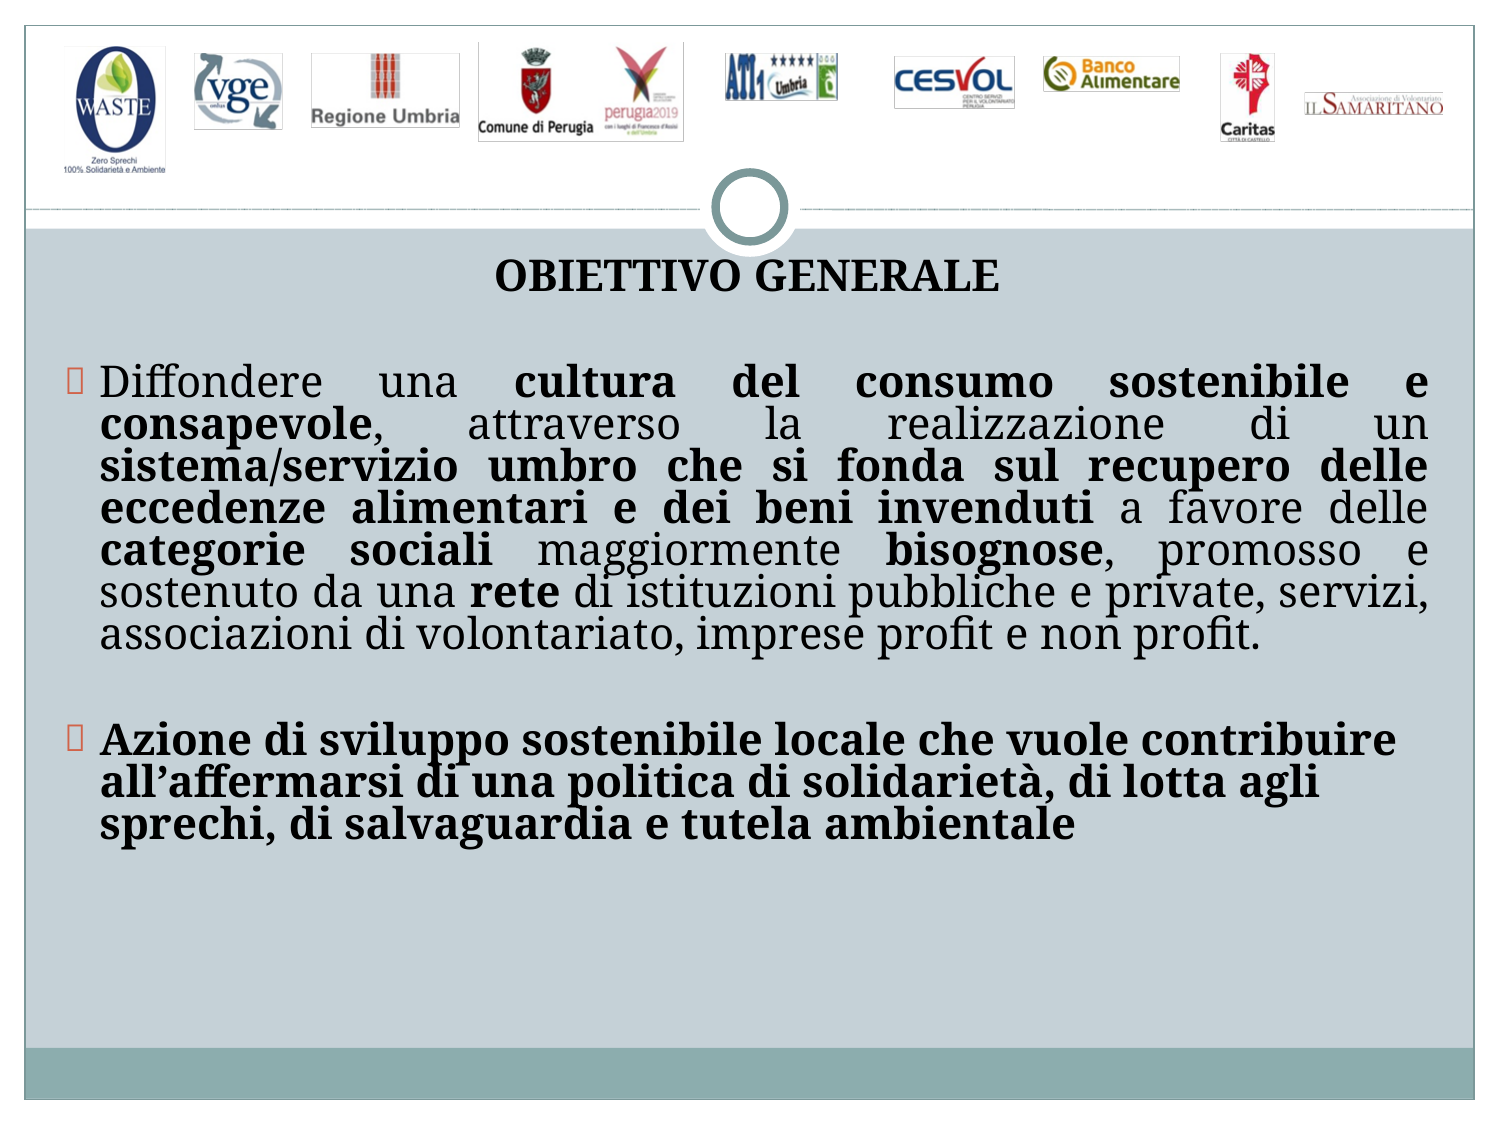

OBIETTIVO GENERALE
Diffondere una cultura del consumo sostenibile e consapevole, attraverso la realizzazione di un sistema/servizio umbro che si fonda sul recupero delle eccedenze alimentari e dei beni invenduti a favore delle categorie sociali maggiormente bisognose, promosso e sostenuto da una rete di istituzioni pubbliche e private, servizi, associazioni di volontariato, imprese profit e non profit.
Azione di sviluppo sostenibile locale che vuole contribuire all’affermarsi di una politica di solidarietà, di lotta agli sprechi, di salvaguardia e tutela ambientale